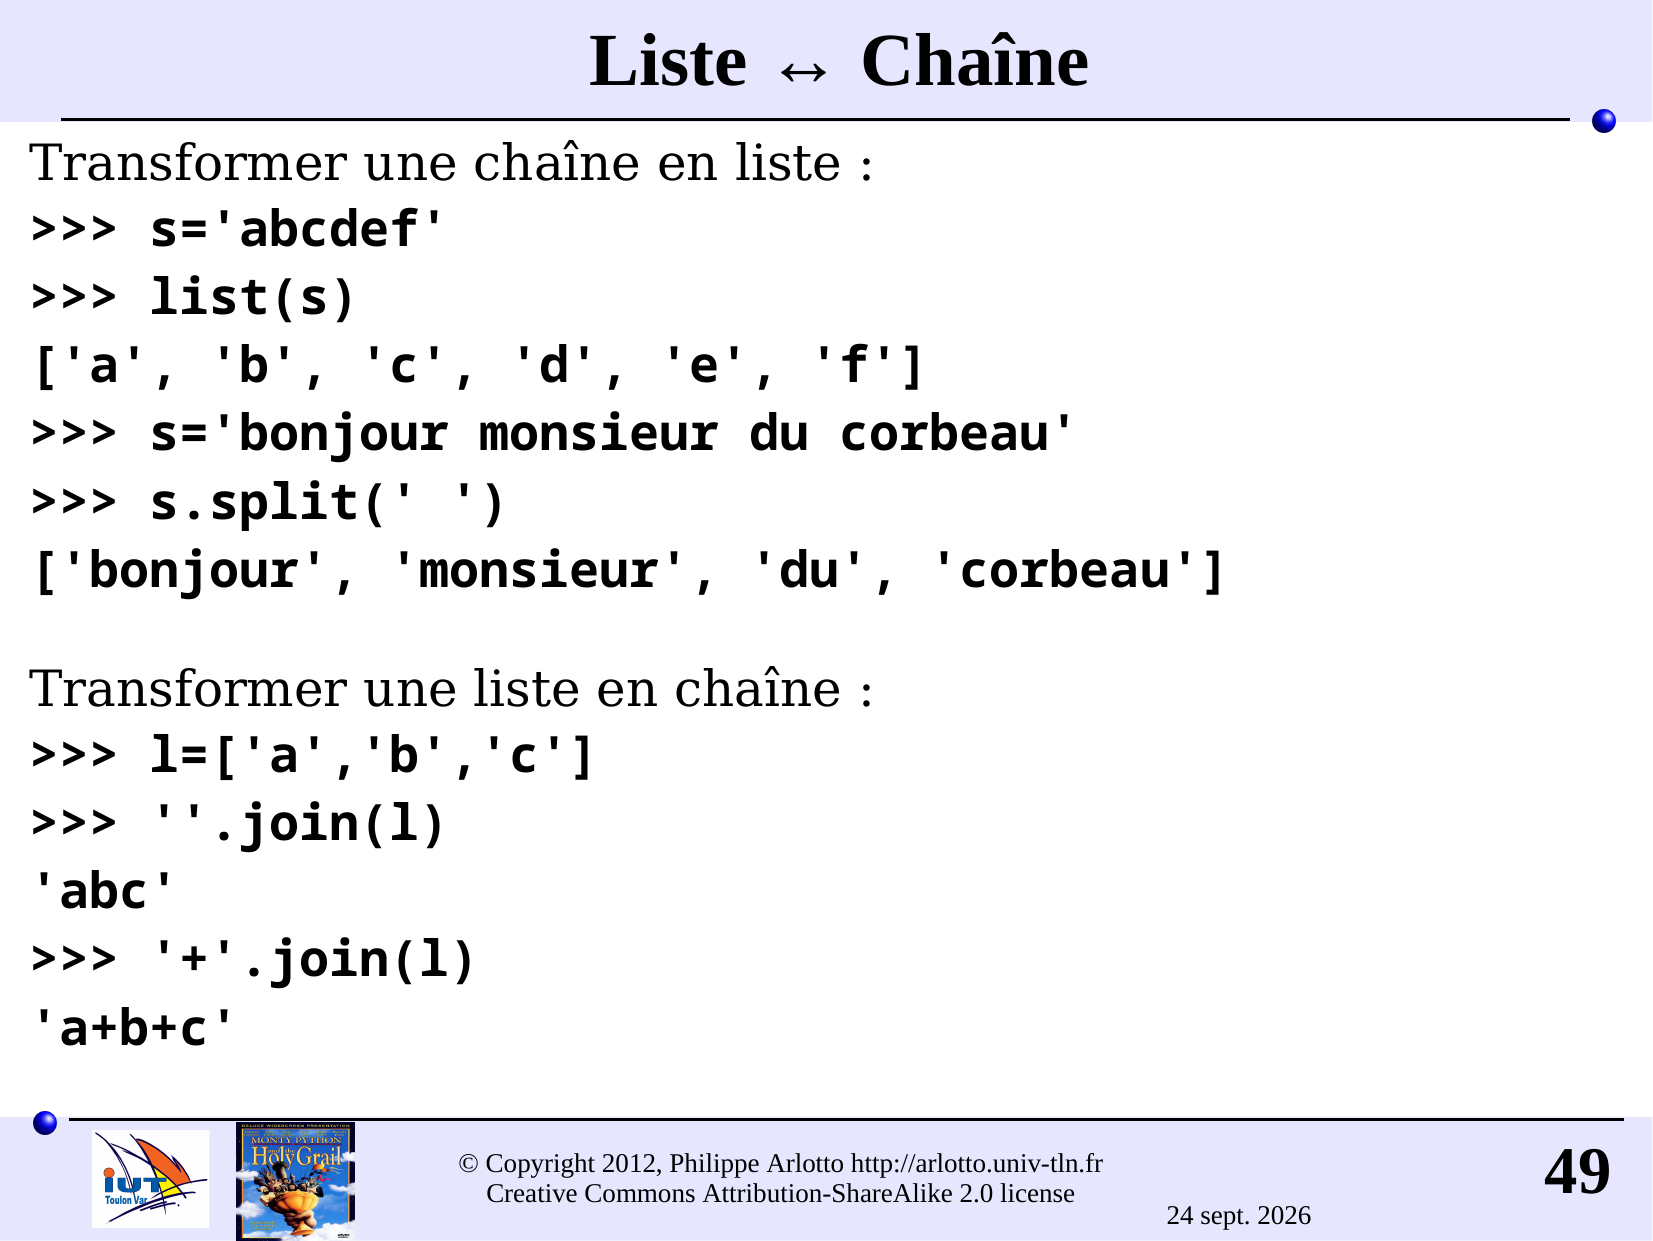

# Liste ↔ Chaîne
Transformer une chaîne en liste :
>>> s='abcdef'
>>> list(s)
['a', 'b', 'c', 'd', 'e', 'f']
>>> s='bonjour monsieur du corbeau'
>>> s.split(' ')
['bonjour', 'monsieur', 'du', 'corbeau']
Transformer une liste en chaîne :
>>> l=['a','b','c']
>>> ''.join(l)
'abc'
>>> '+'.join(l)
'a+b+c'